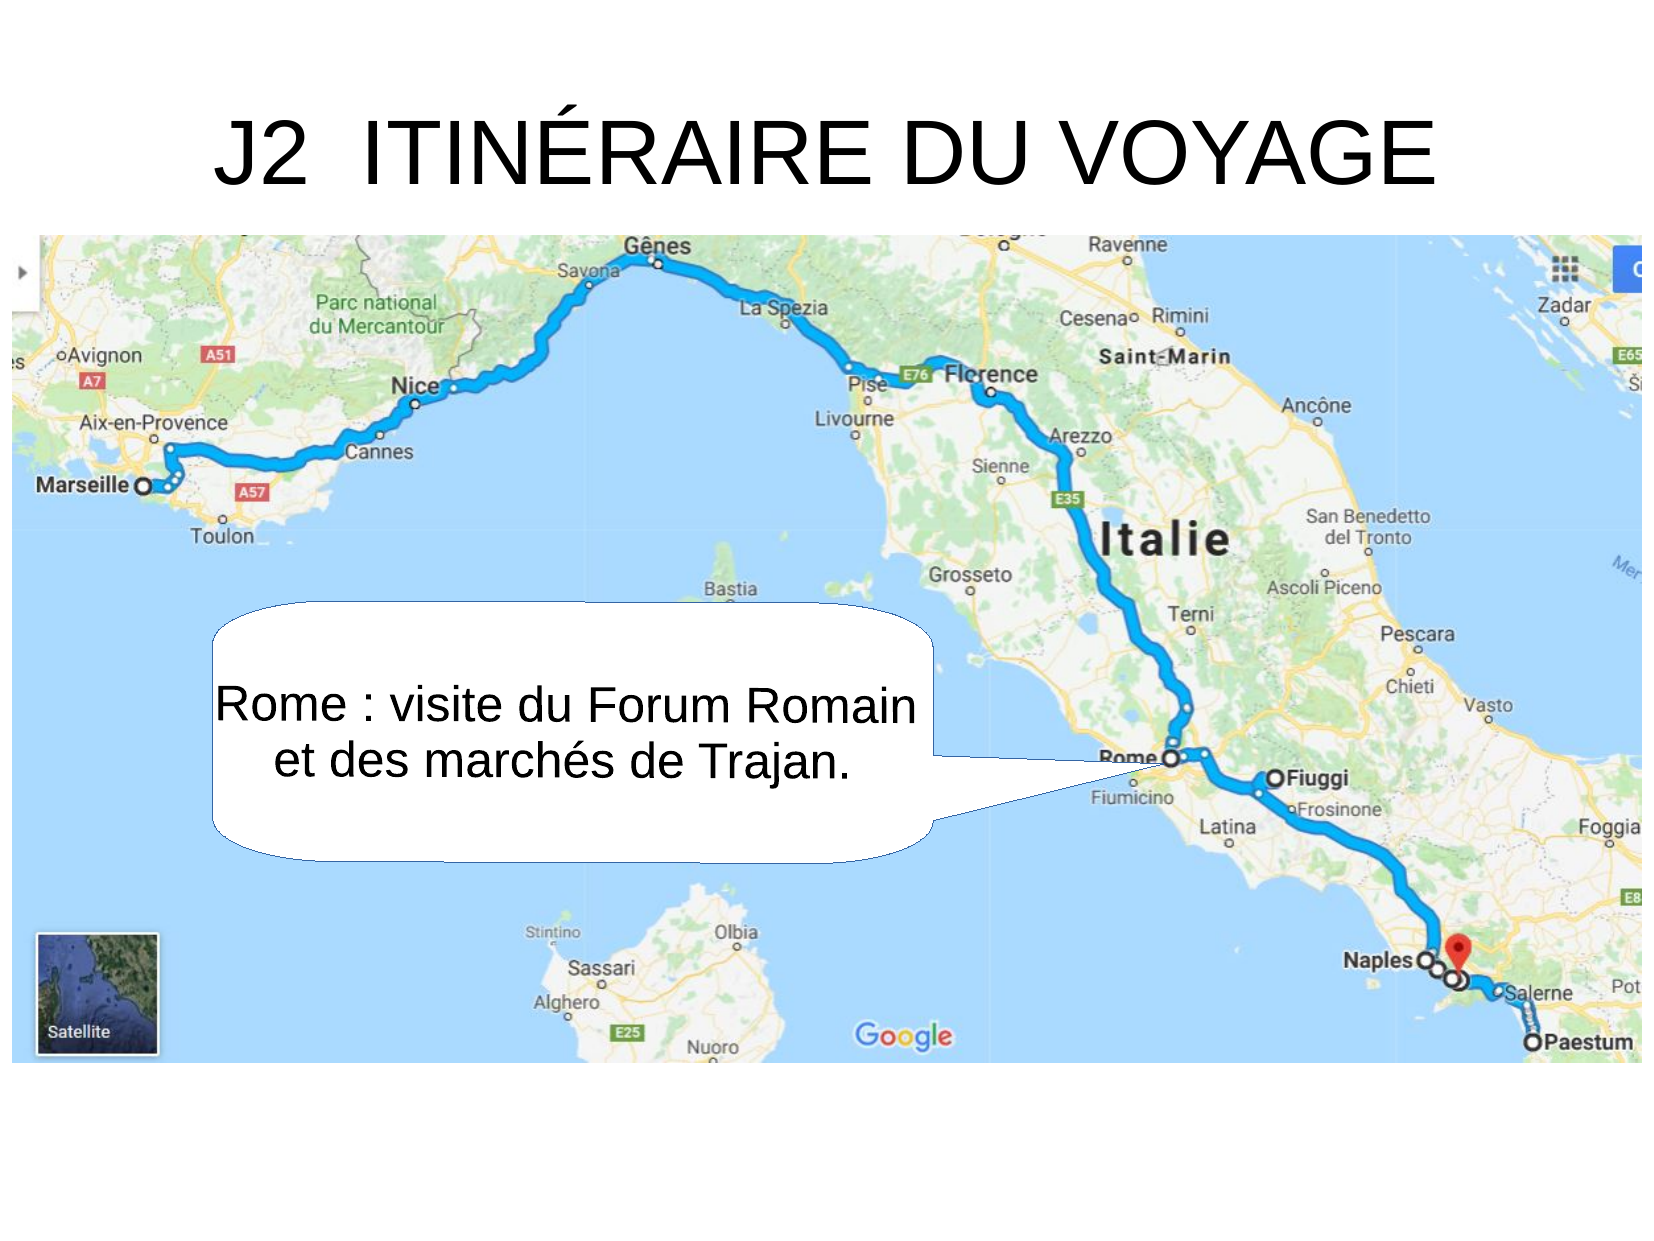

# J2 ITINÉRAIRE DU VOYAGE
Rome : visite du Forum Romain
et des marchés de Trajan.